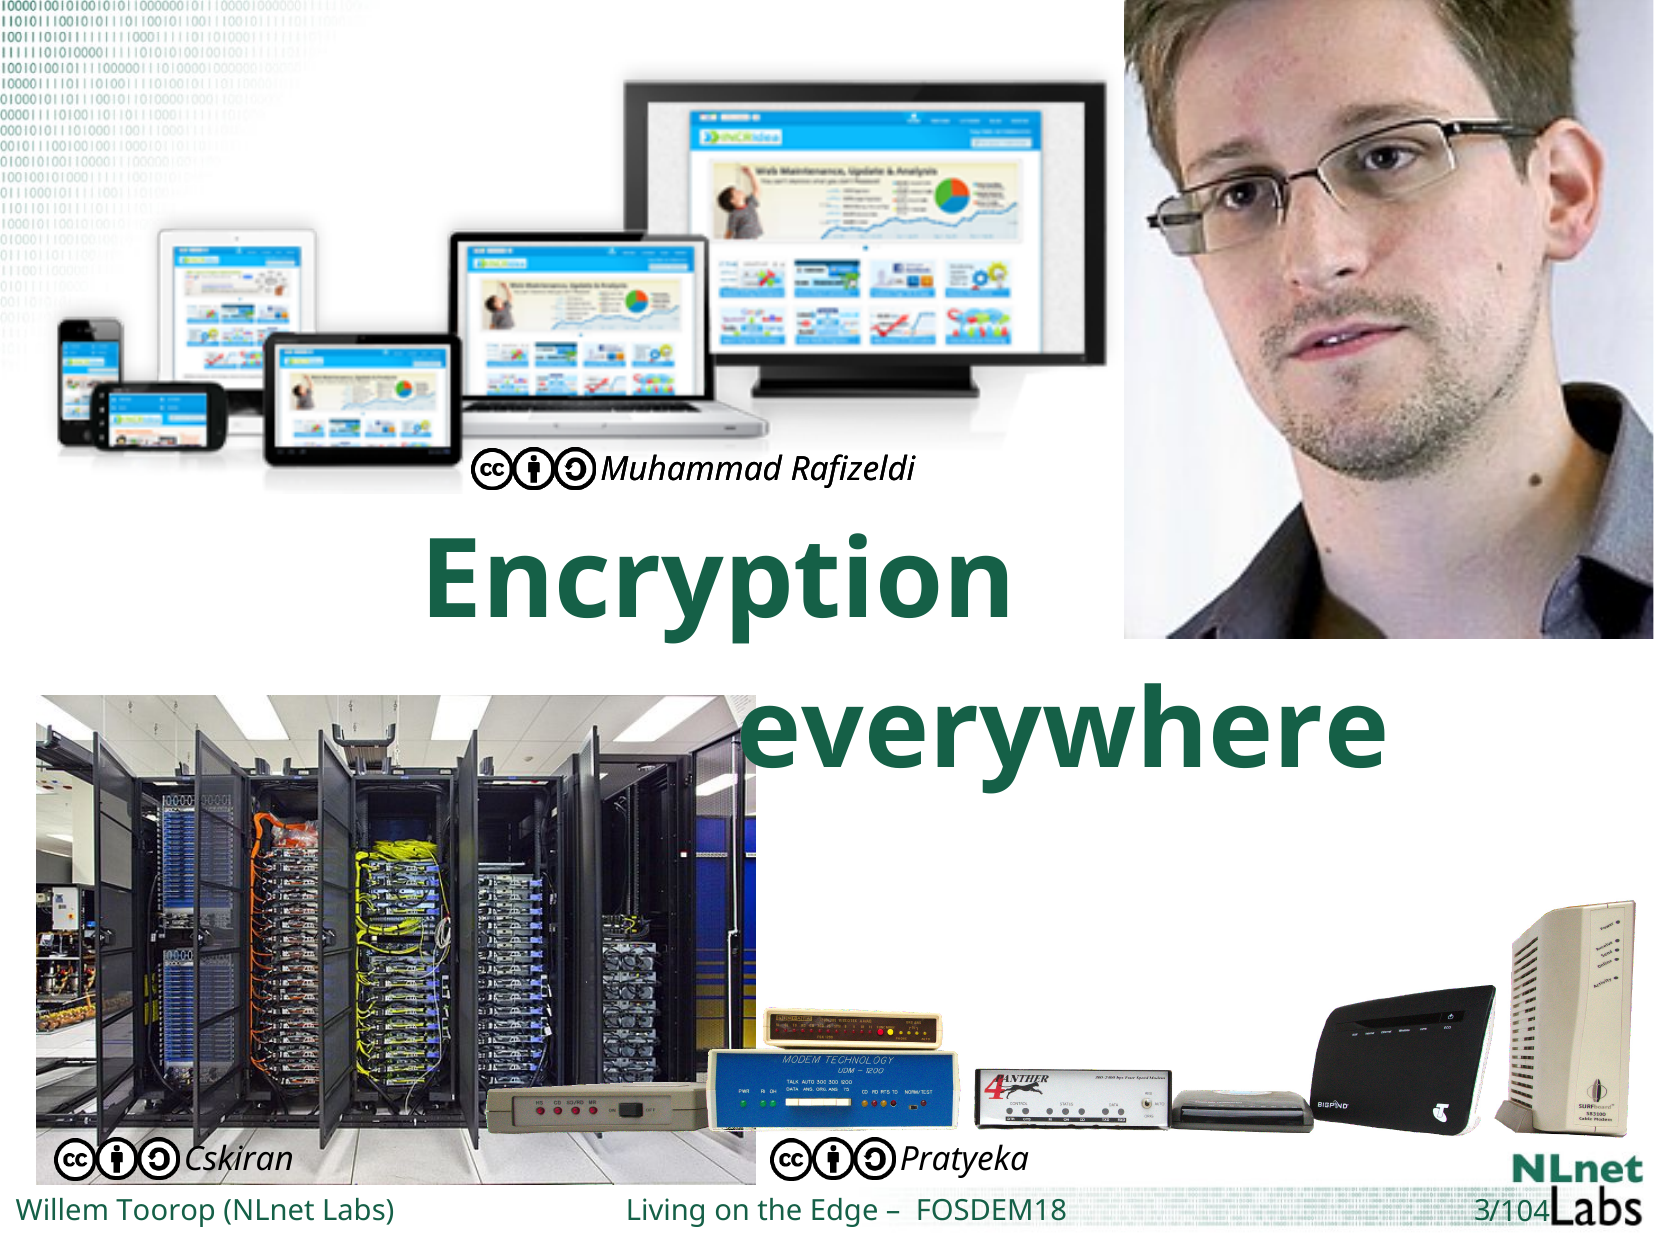

Muhammad Rafizeldi
Muhammad Rafizeldi
# Encryption everywhere
Pratyeka
Cskiran